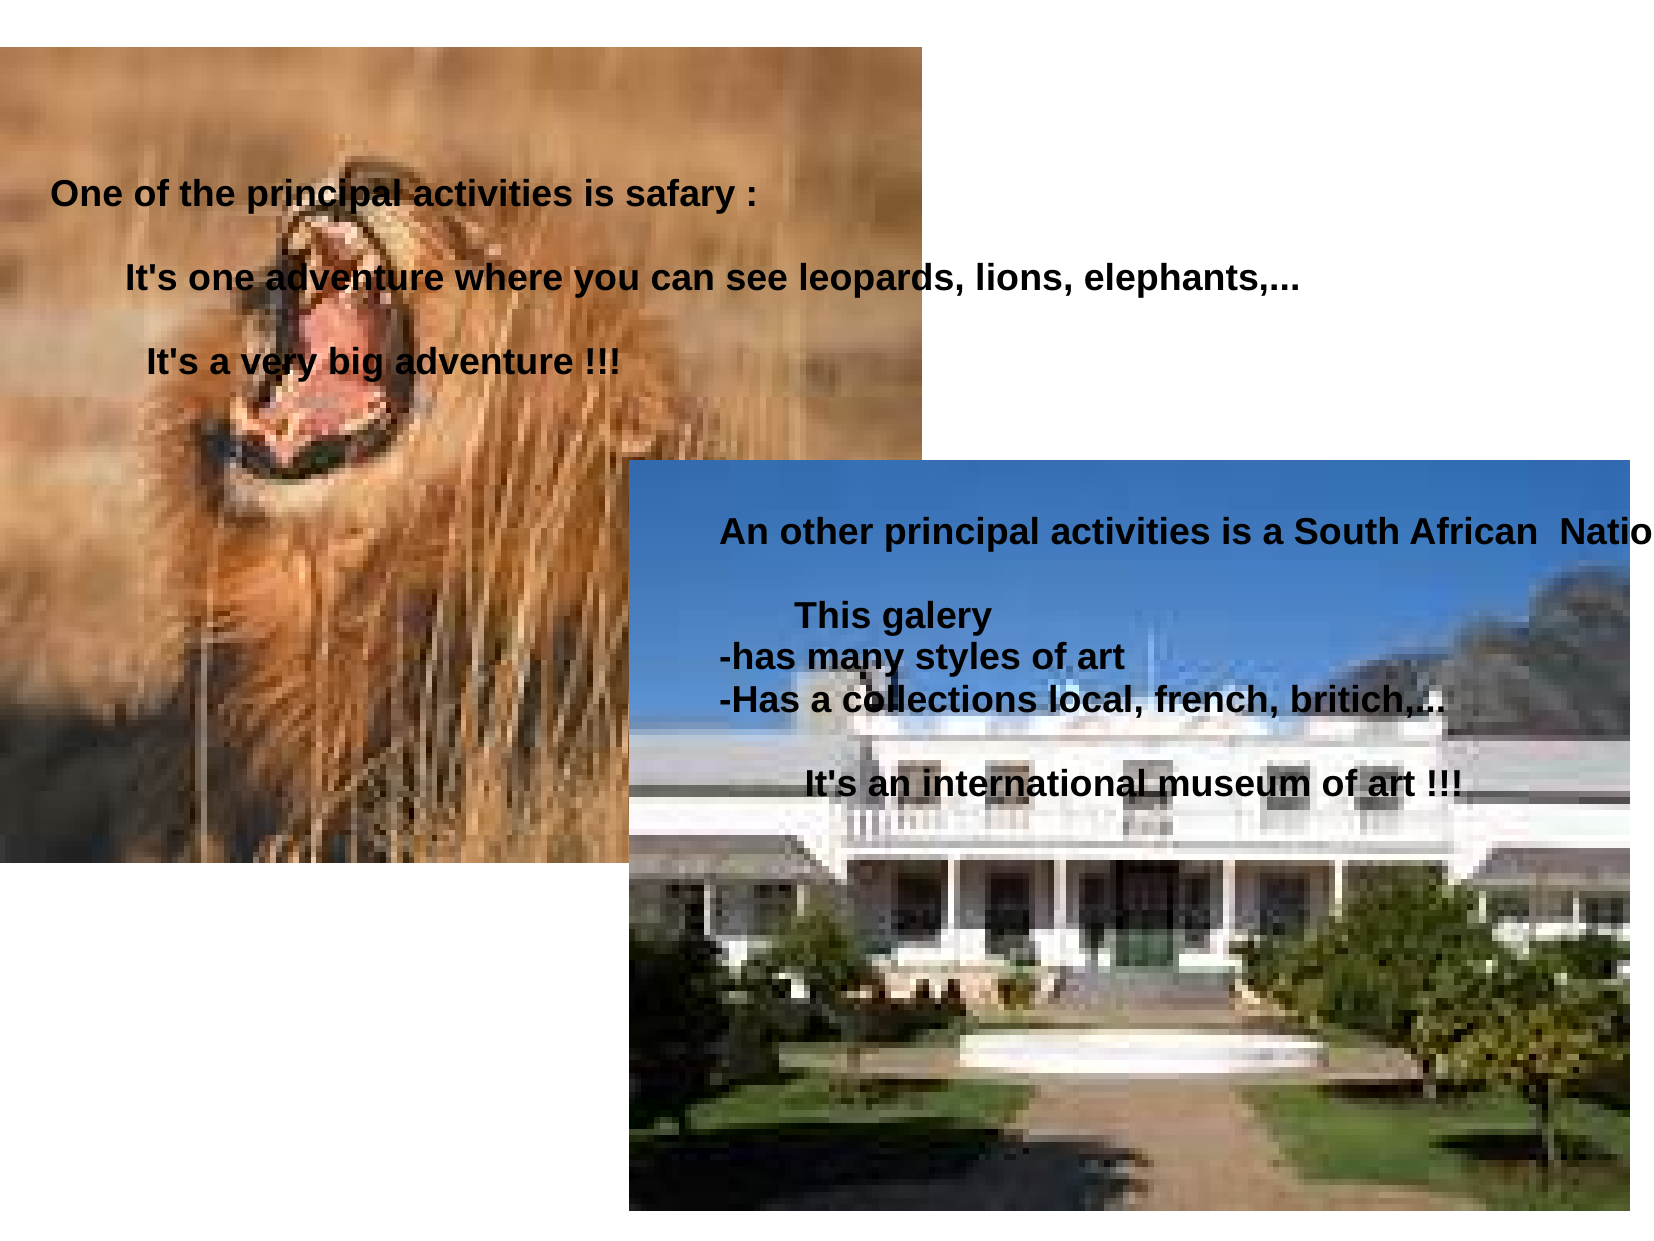

One of the principal activities is safary :
	It's one adventure where you can see leopards, lions, elephants,...
	 It's a very big adventure !!!
An other principal activities is a South African National Art Galery :
	This galery
-has many styles of art
-Has a collections local, french, britich,...
	 It's an international museum of art !!!